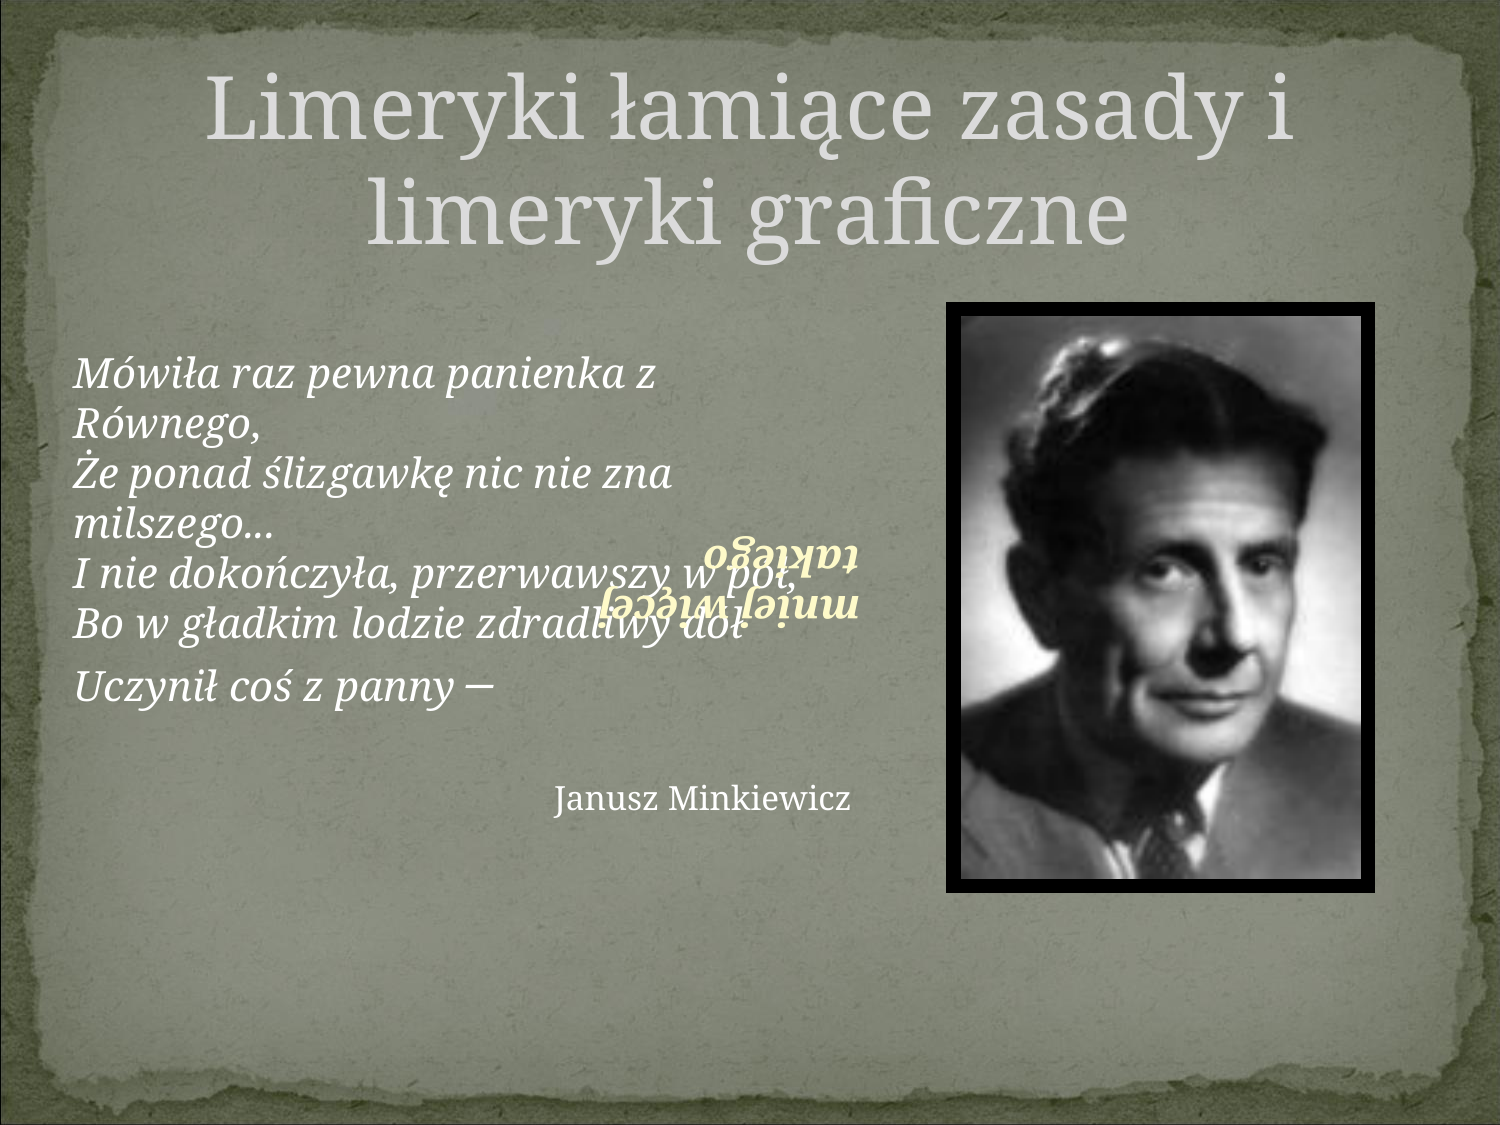

Limeryki łamiące zasady i limeryki graficzne
Mówiła raz pewna panienka z Równego,
Że ponad ślizgawkę nic nie zna milszego...
I nie dokończyła, przerwawszy w pół,
Bo w gładkim lodzie zdradliwy dół
Uczynił coś z panny –
Janusz Minkiewicz
mniej więcej takiego